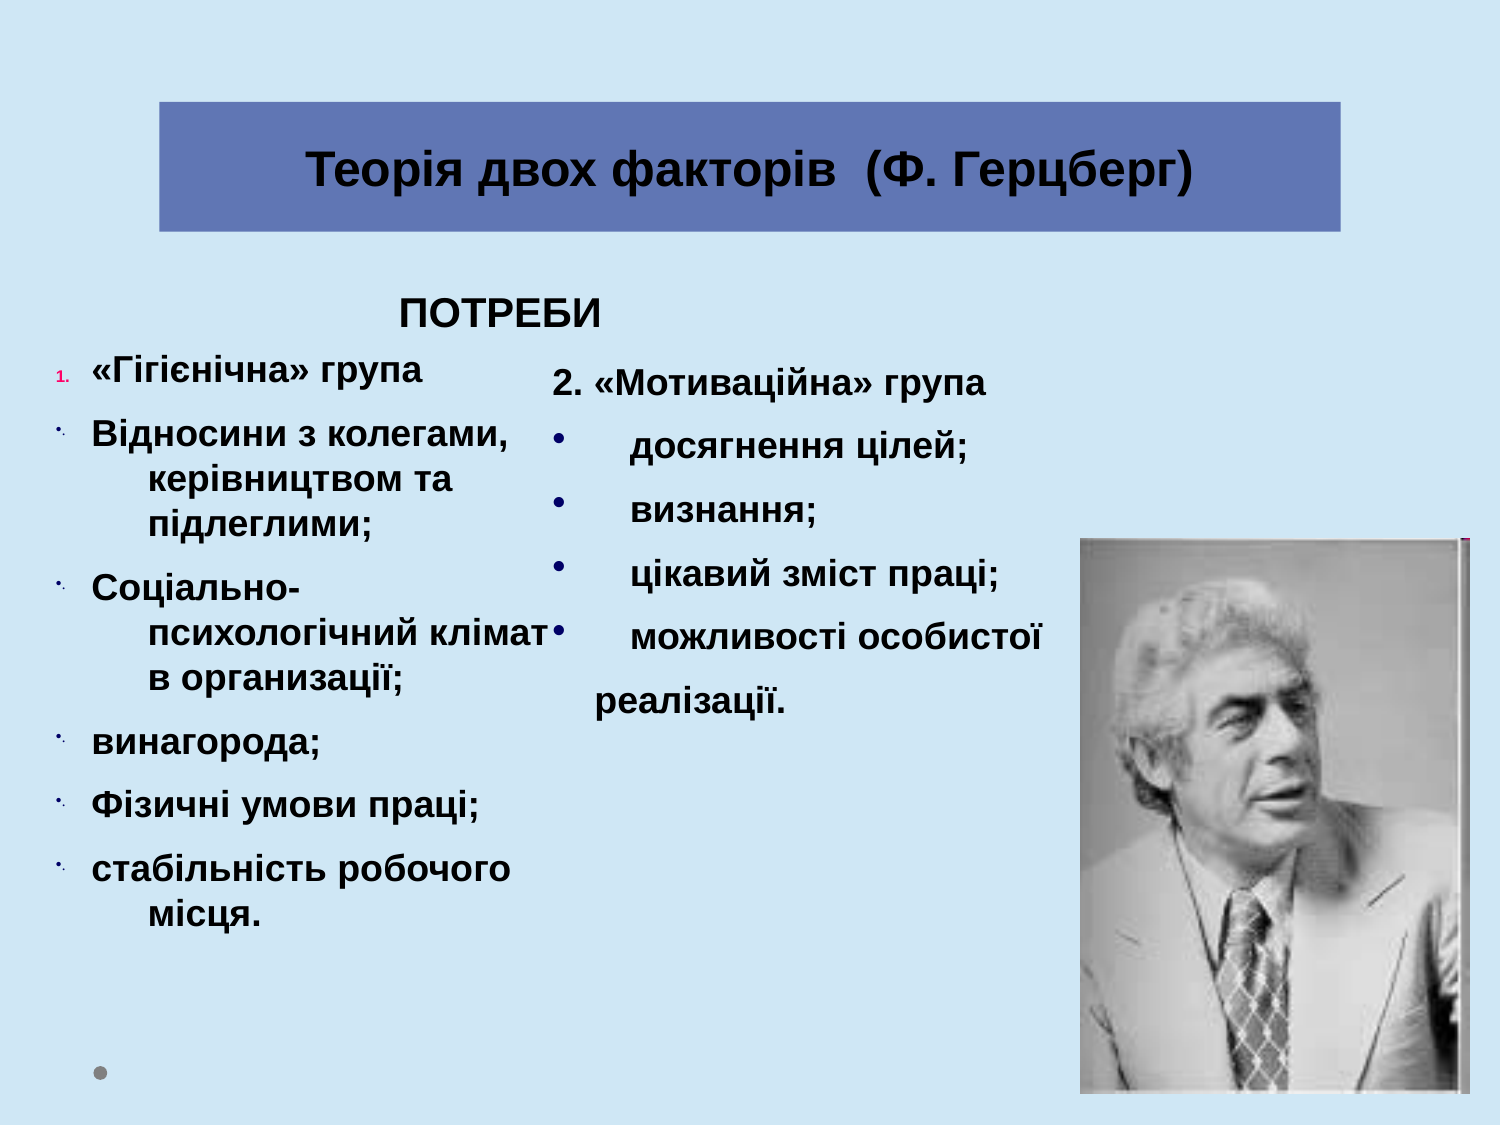

Теорія двох факторів (Ф. Герцберг)
ПОТРЕБИ
«Гігієнічна» група
Відносини з колегами, керівництвом та підлеглими;
Соціально-психологічний клімат в организації;
винагорода;
Фізичні умови праці;
стабільність робочого місця.
2. «Мотиваційна» група
 досягнення цілей;
 визнання;
 цікавий зміст праці;
 можливості особистої
 реалізації.